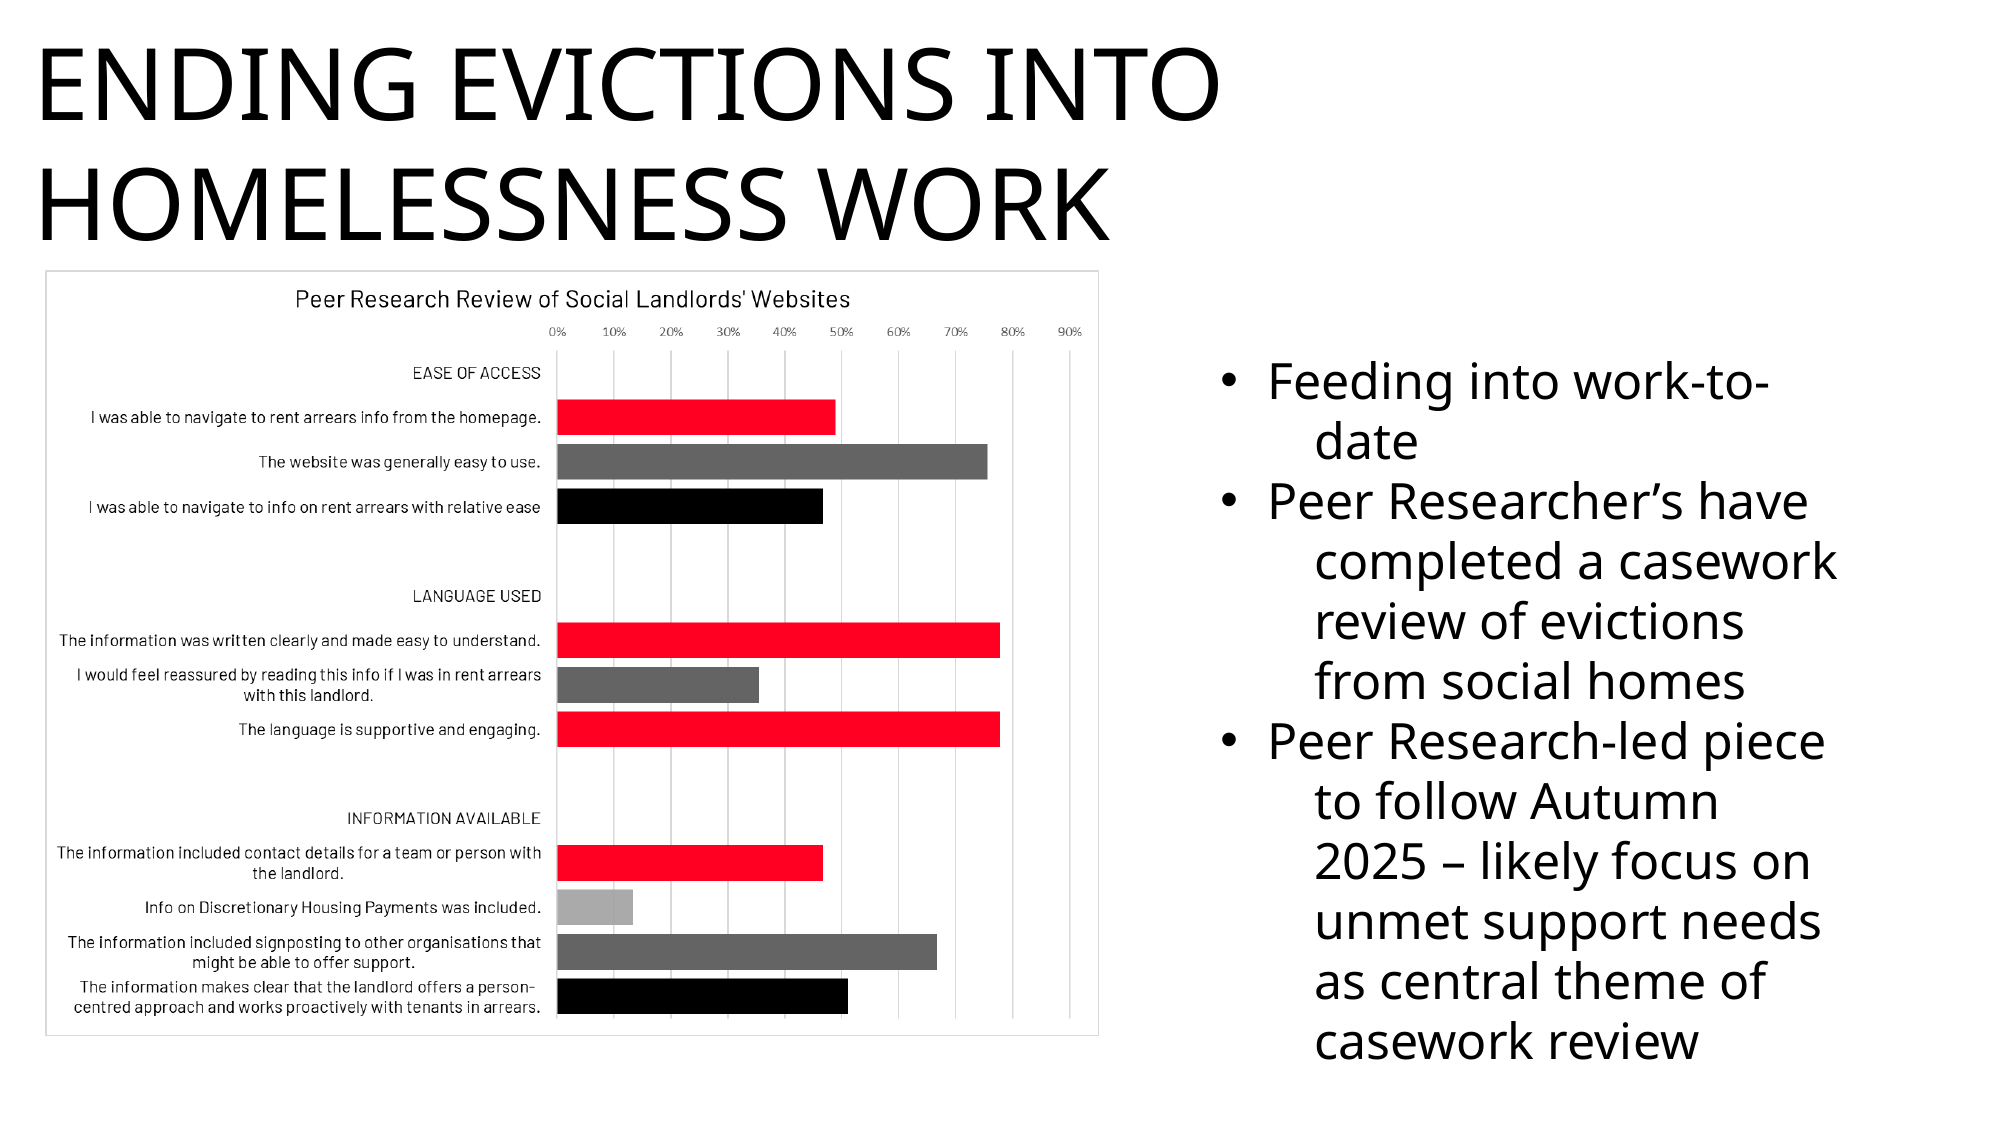

ENDING EVICTIONS INTO HOMELESSNESS WORK
Feeding into work-to-date
Peer Researcher’s have completed a casework review of evictions from social homes
Peer Research-led piece to follow Autumn 2025 – likely focus on unmet support needs as central theme of casework review